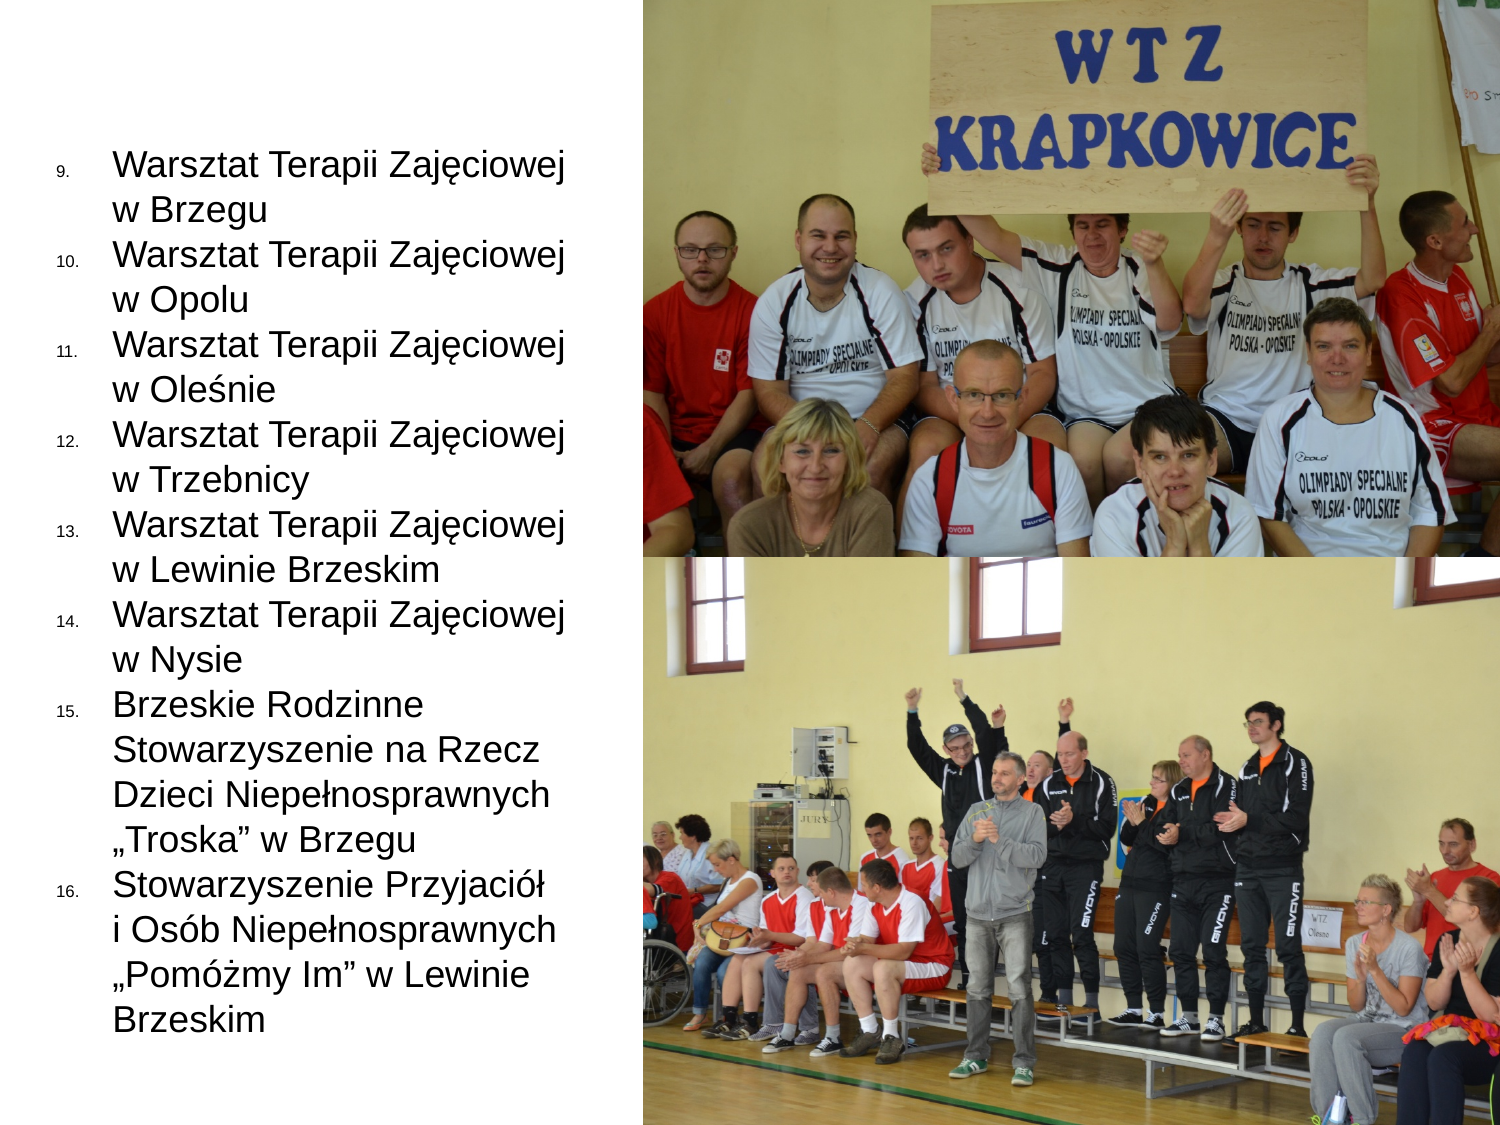

Warsztat Terapii Zajęciowej w Brzegu
Warsztat Terapii Zajęciowej w Opolu
Warsztat Terapii Zajęciowej w Oleśnie
Warsztat Terapii Zajęciowej w Trzebnicy
Warsztat Terapii Zajęciowej w Lewinie Brzeskim
Warsztat Terapii Zajęciowej w Nysie
Brzeskie Rodzinne Stowarzyszenie na Rzecz Dzieci Niepełnosprawnych „Troska” w Brzegu
Stowarzyszenie Przyjaciół
i Osób Niepełnosprawnych „Pomóżmy Im” w Lewinie Brzeskim